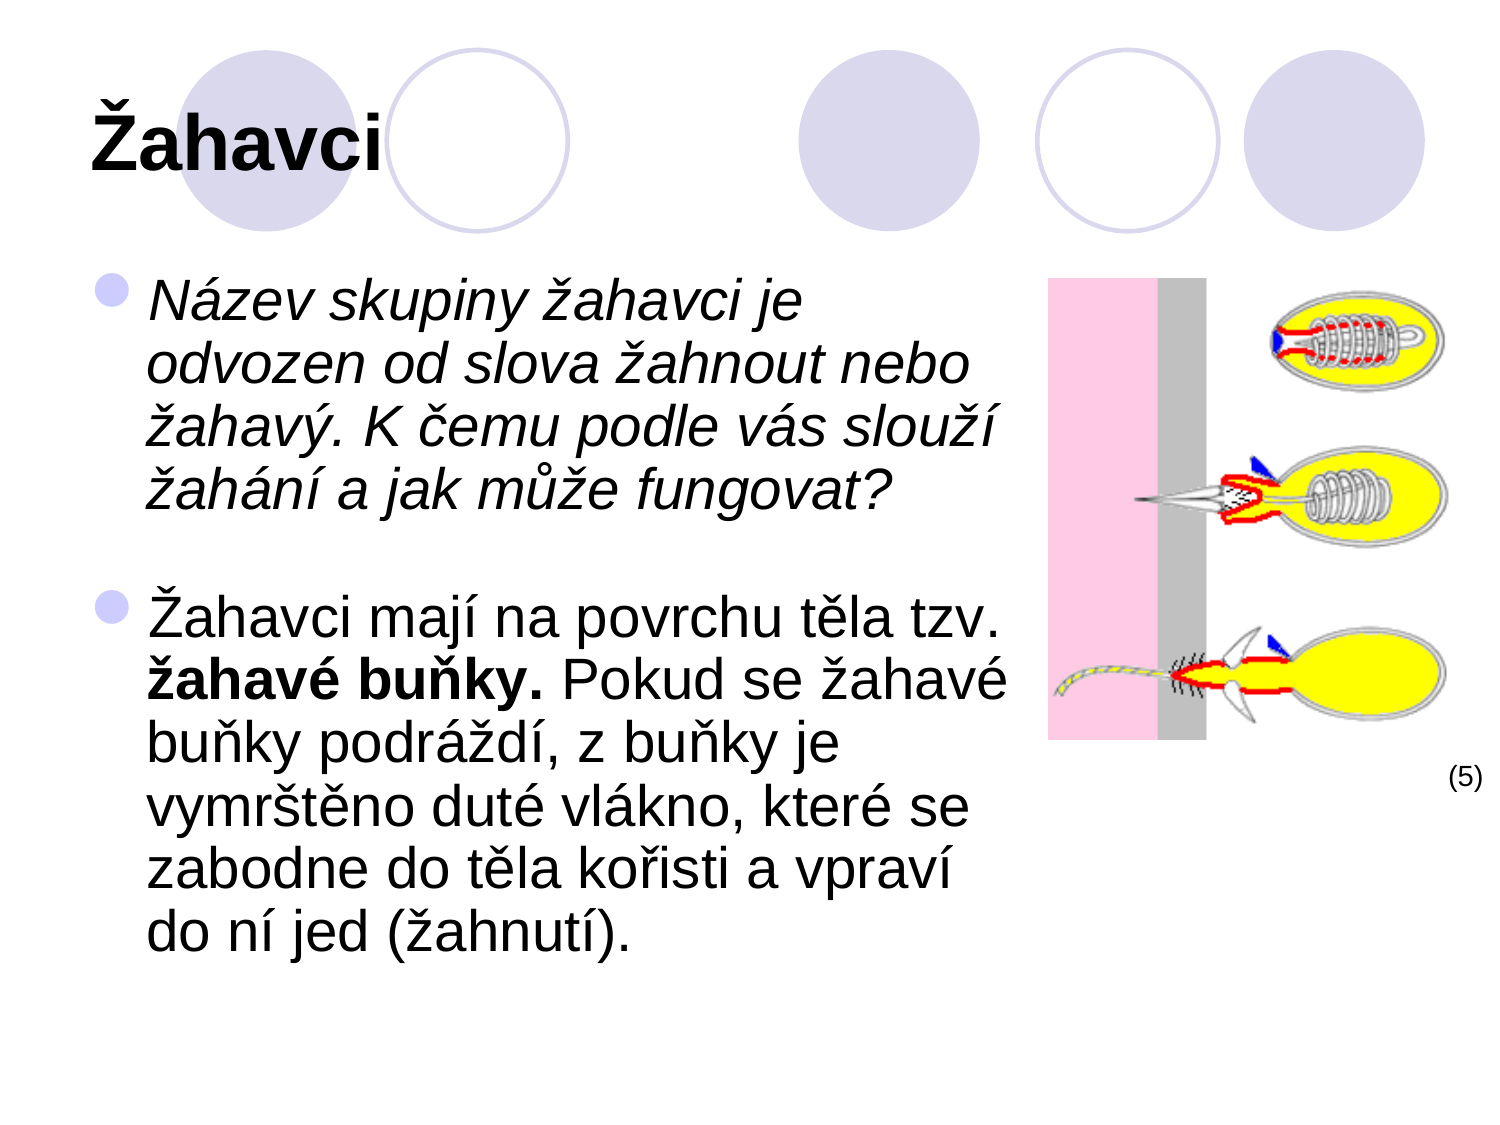

# Žahavci
Název skupiny žahavci je odvozen od slova žahnout nebo žahavý. K čemu podle vás slouží žahání a jak může fungovat?
Žahavci mají na povrchu těla tzv. žahavé buňky. Pokud se žahavé buňky podráždí, z buňky je vymrštěno duté vlákno, které se zabodne do těla kořisti a vpraví do ní jed (žahnutí).
(5)